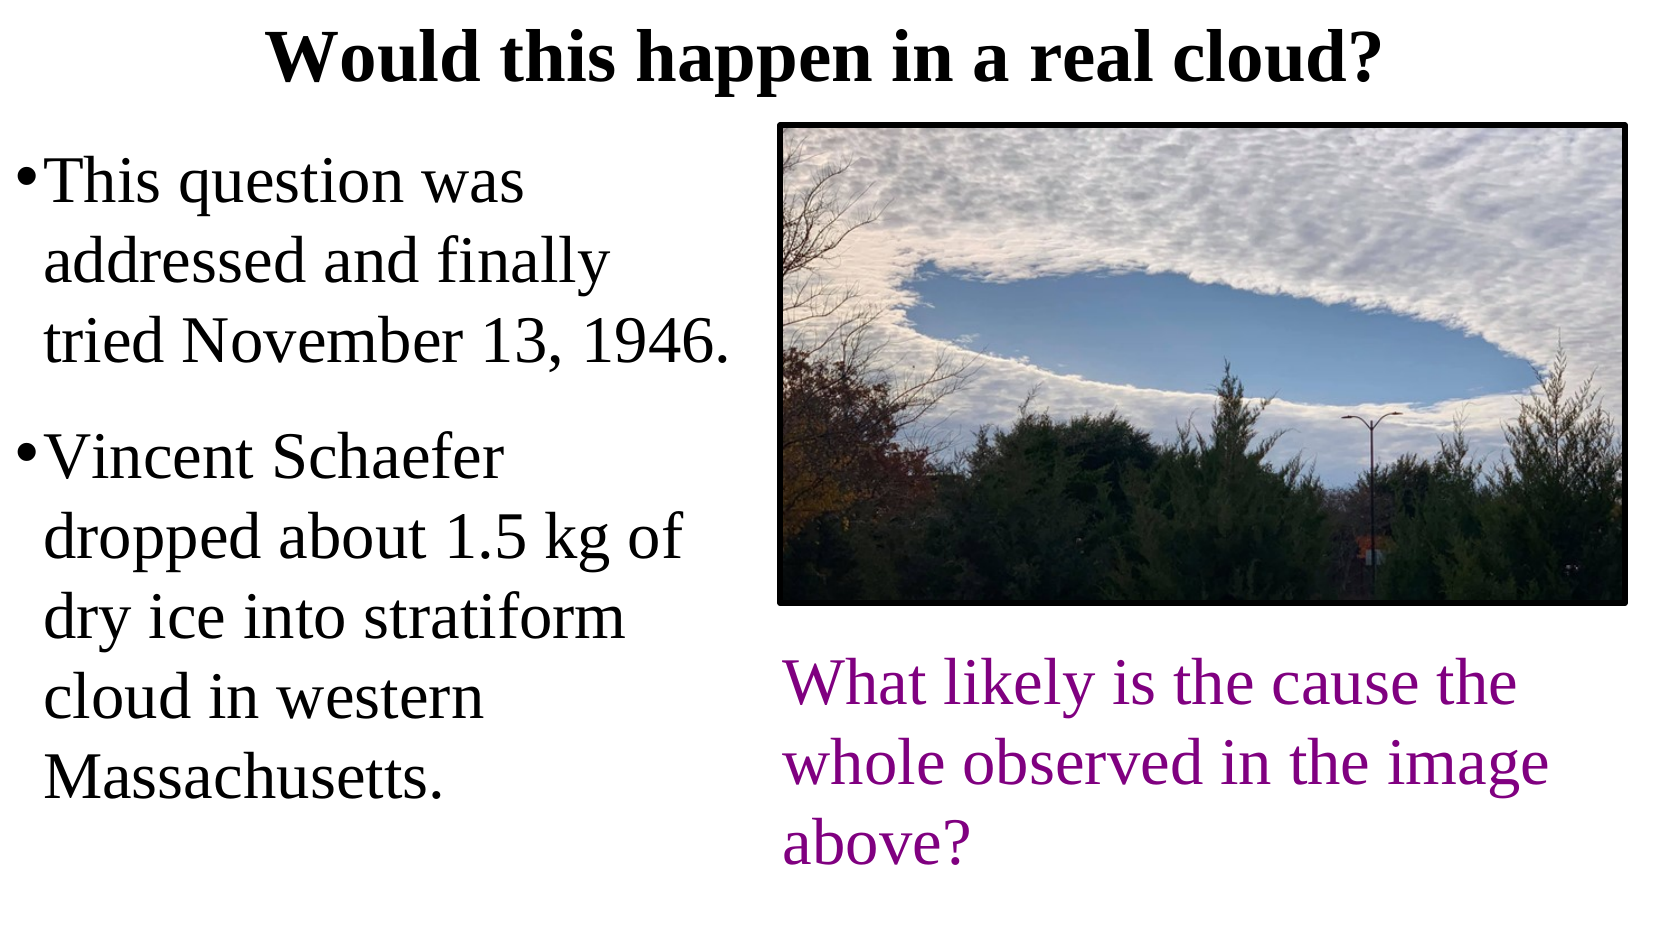

# Would this happen in a real cloud?
This question was addressed and finally tried November 13, 1946.
Vincent Schaefer dropped about 1.5 kg of dry ice into stratiform cloud in western Massachusetts.
What likely is the cause the whole observed in the image above?